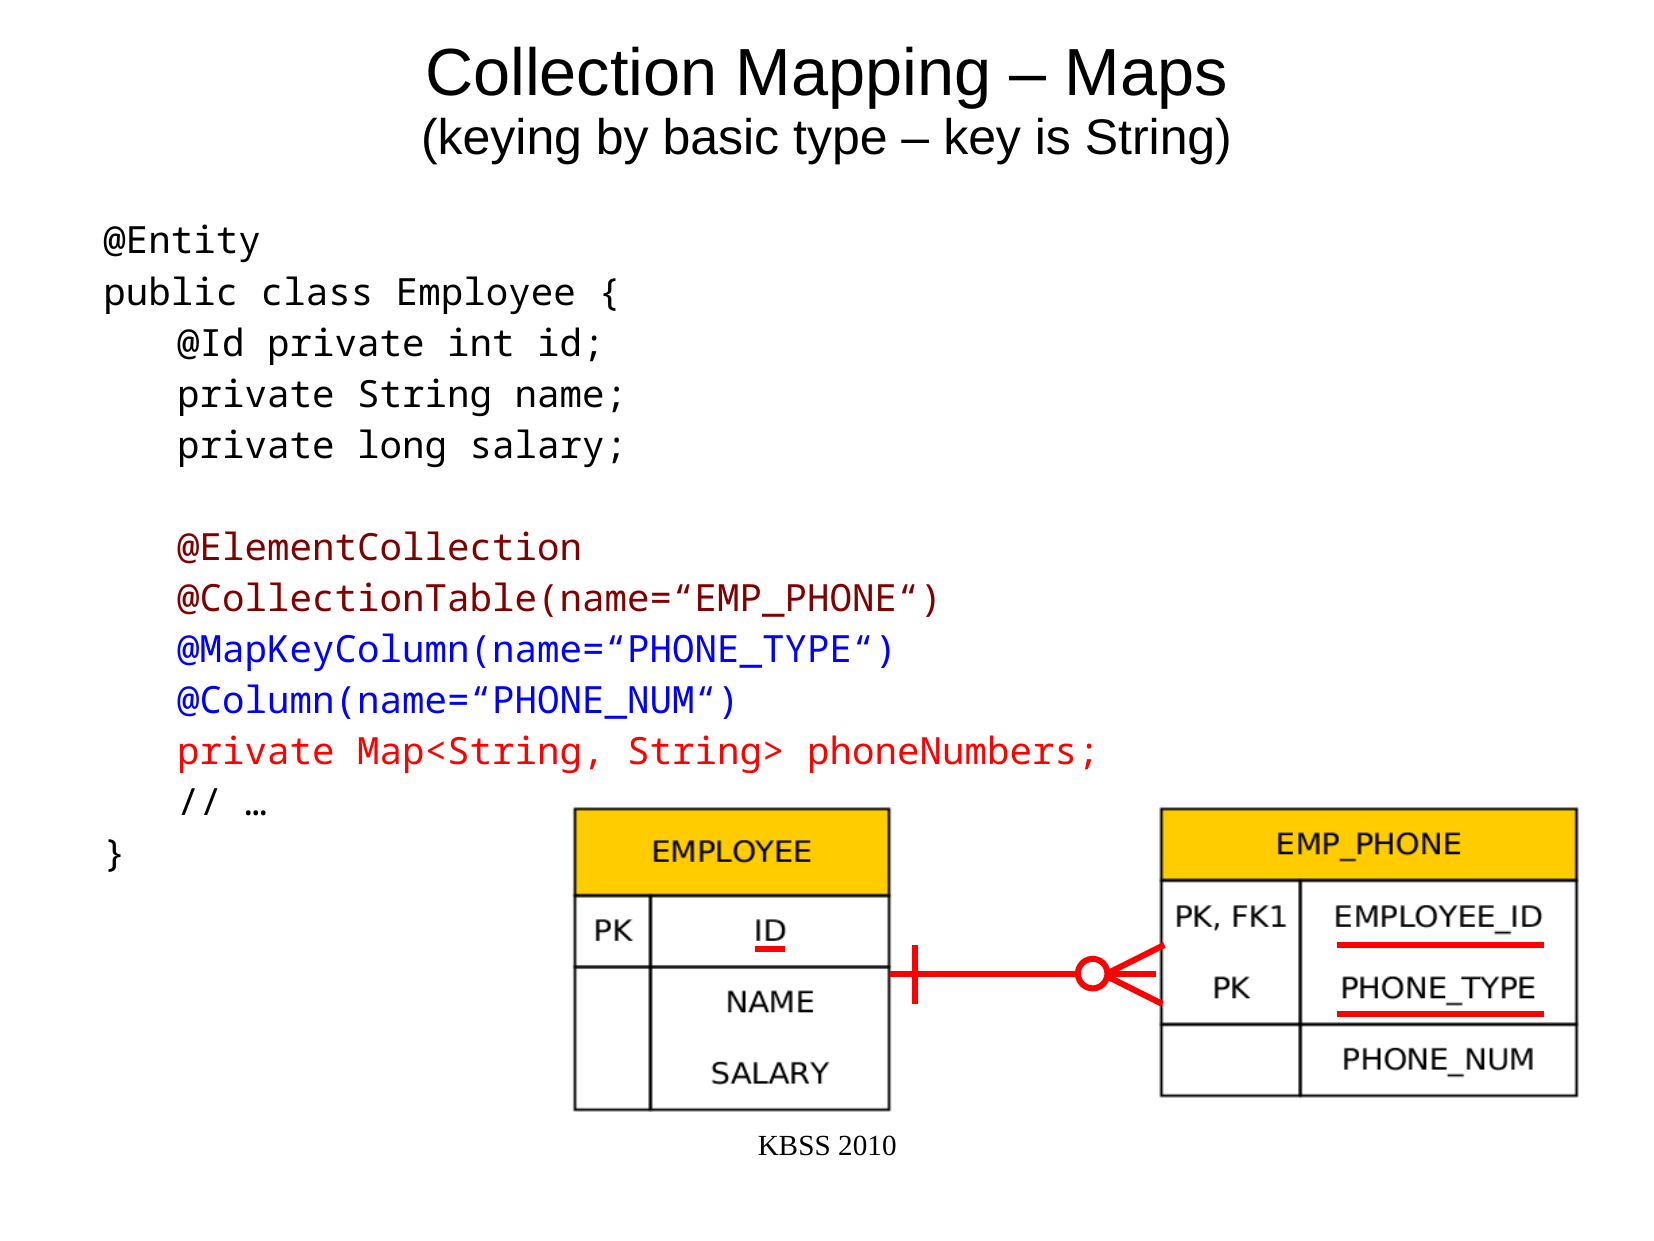

# Collection Mapping – Maps (keying by basic type – key is String)
@Entity
public class Employee {
	@Id private int id;
	private String name;
	private long salary;
	@ElementCollection
	@CollectionTable(name=“EMP_PHONE“)
	@MapKeyColumn(name=“PHONE_TYPE“)
	@Column(name=“PHONE_NUM“)
	private Map<String, String> phoneNumbers;
	// …
}
KBSS 2010